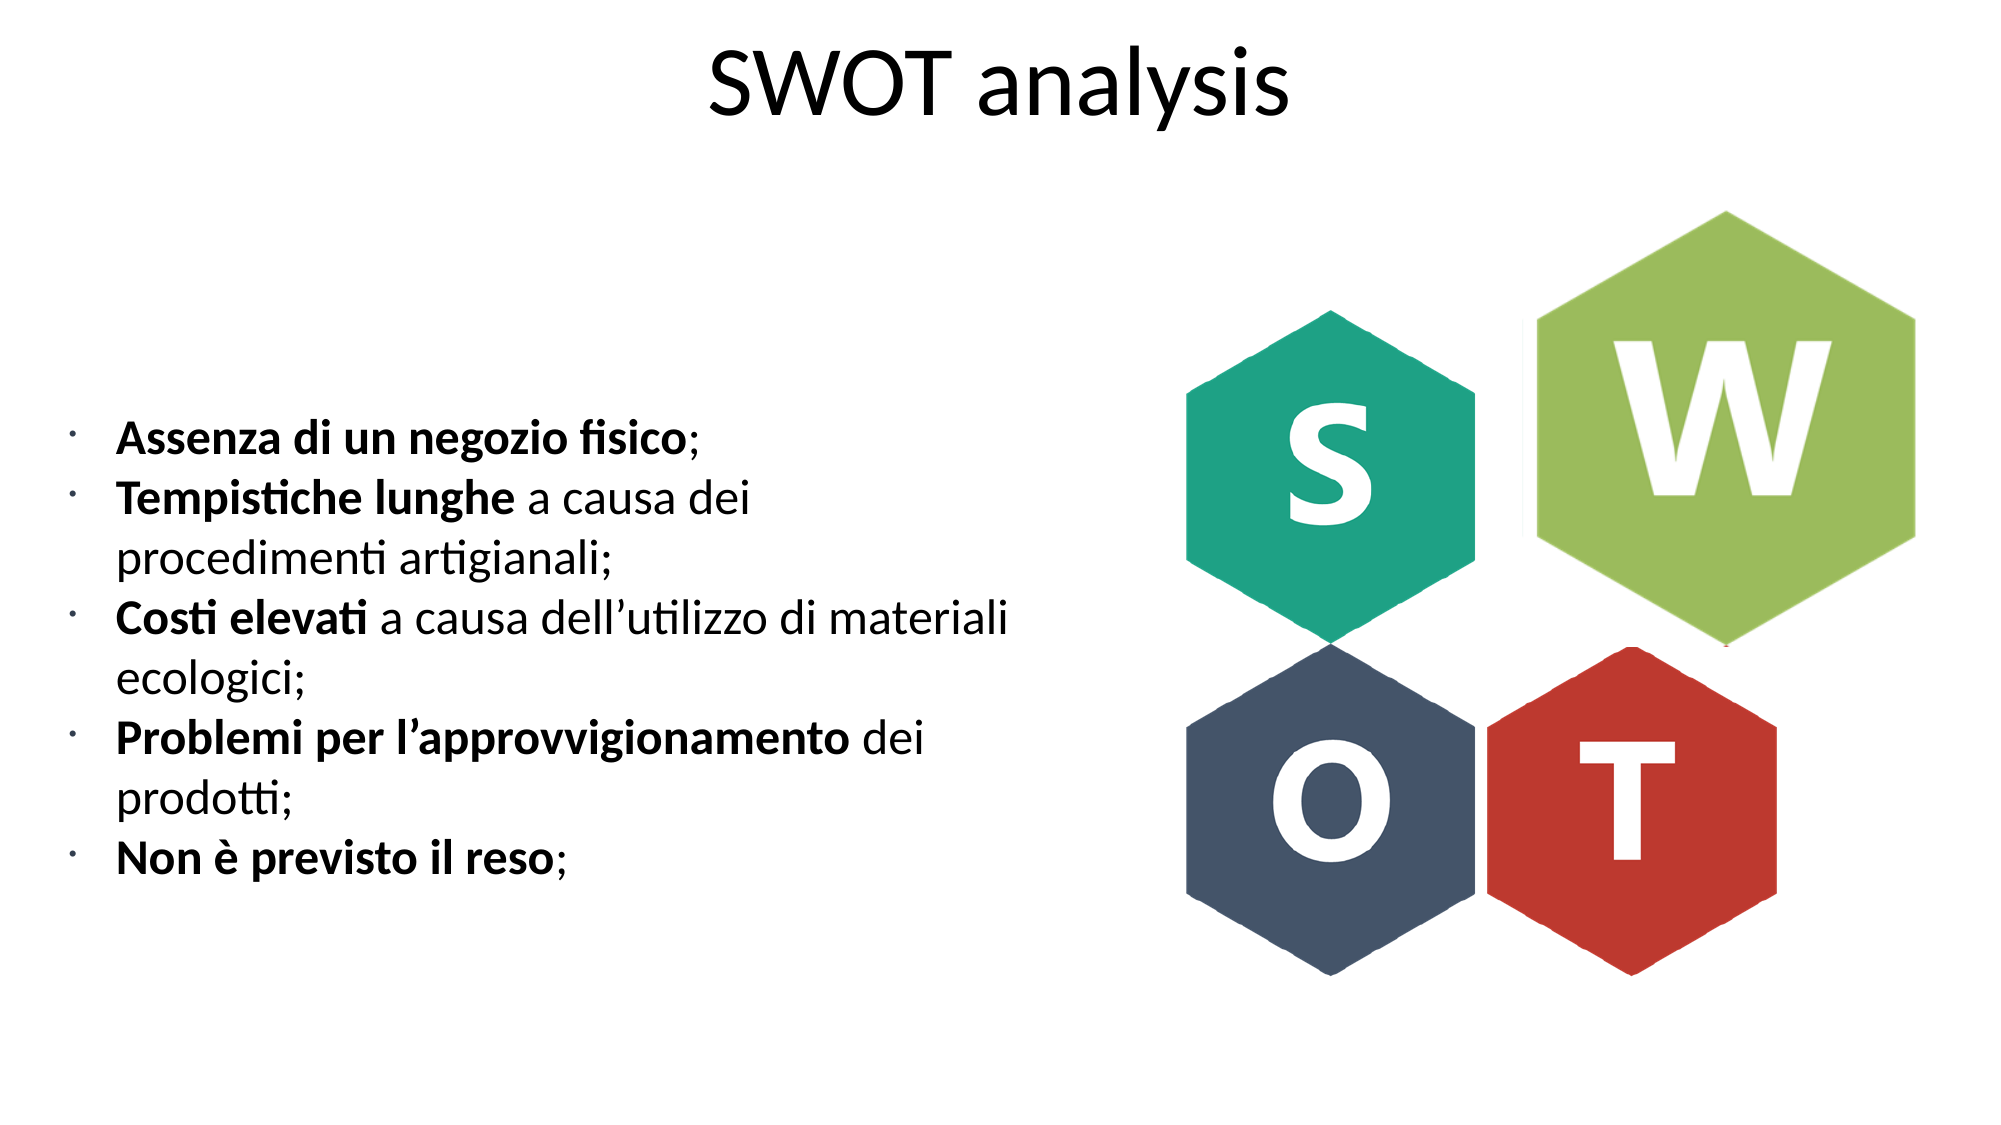

SWOT analysis
Assenza di un negozio fisico;
Tempistiche lunghe a causa dei procedimenti artigianali;
Costi elevati a causa dell’utilizzo di materiali ecologici;
Problemi per l’approvvigionamento dei prodotti;
Non è previsto il reso;